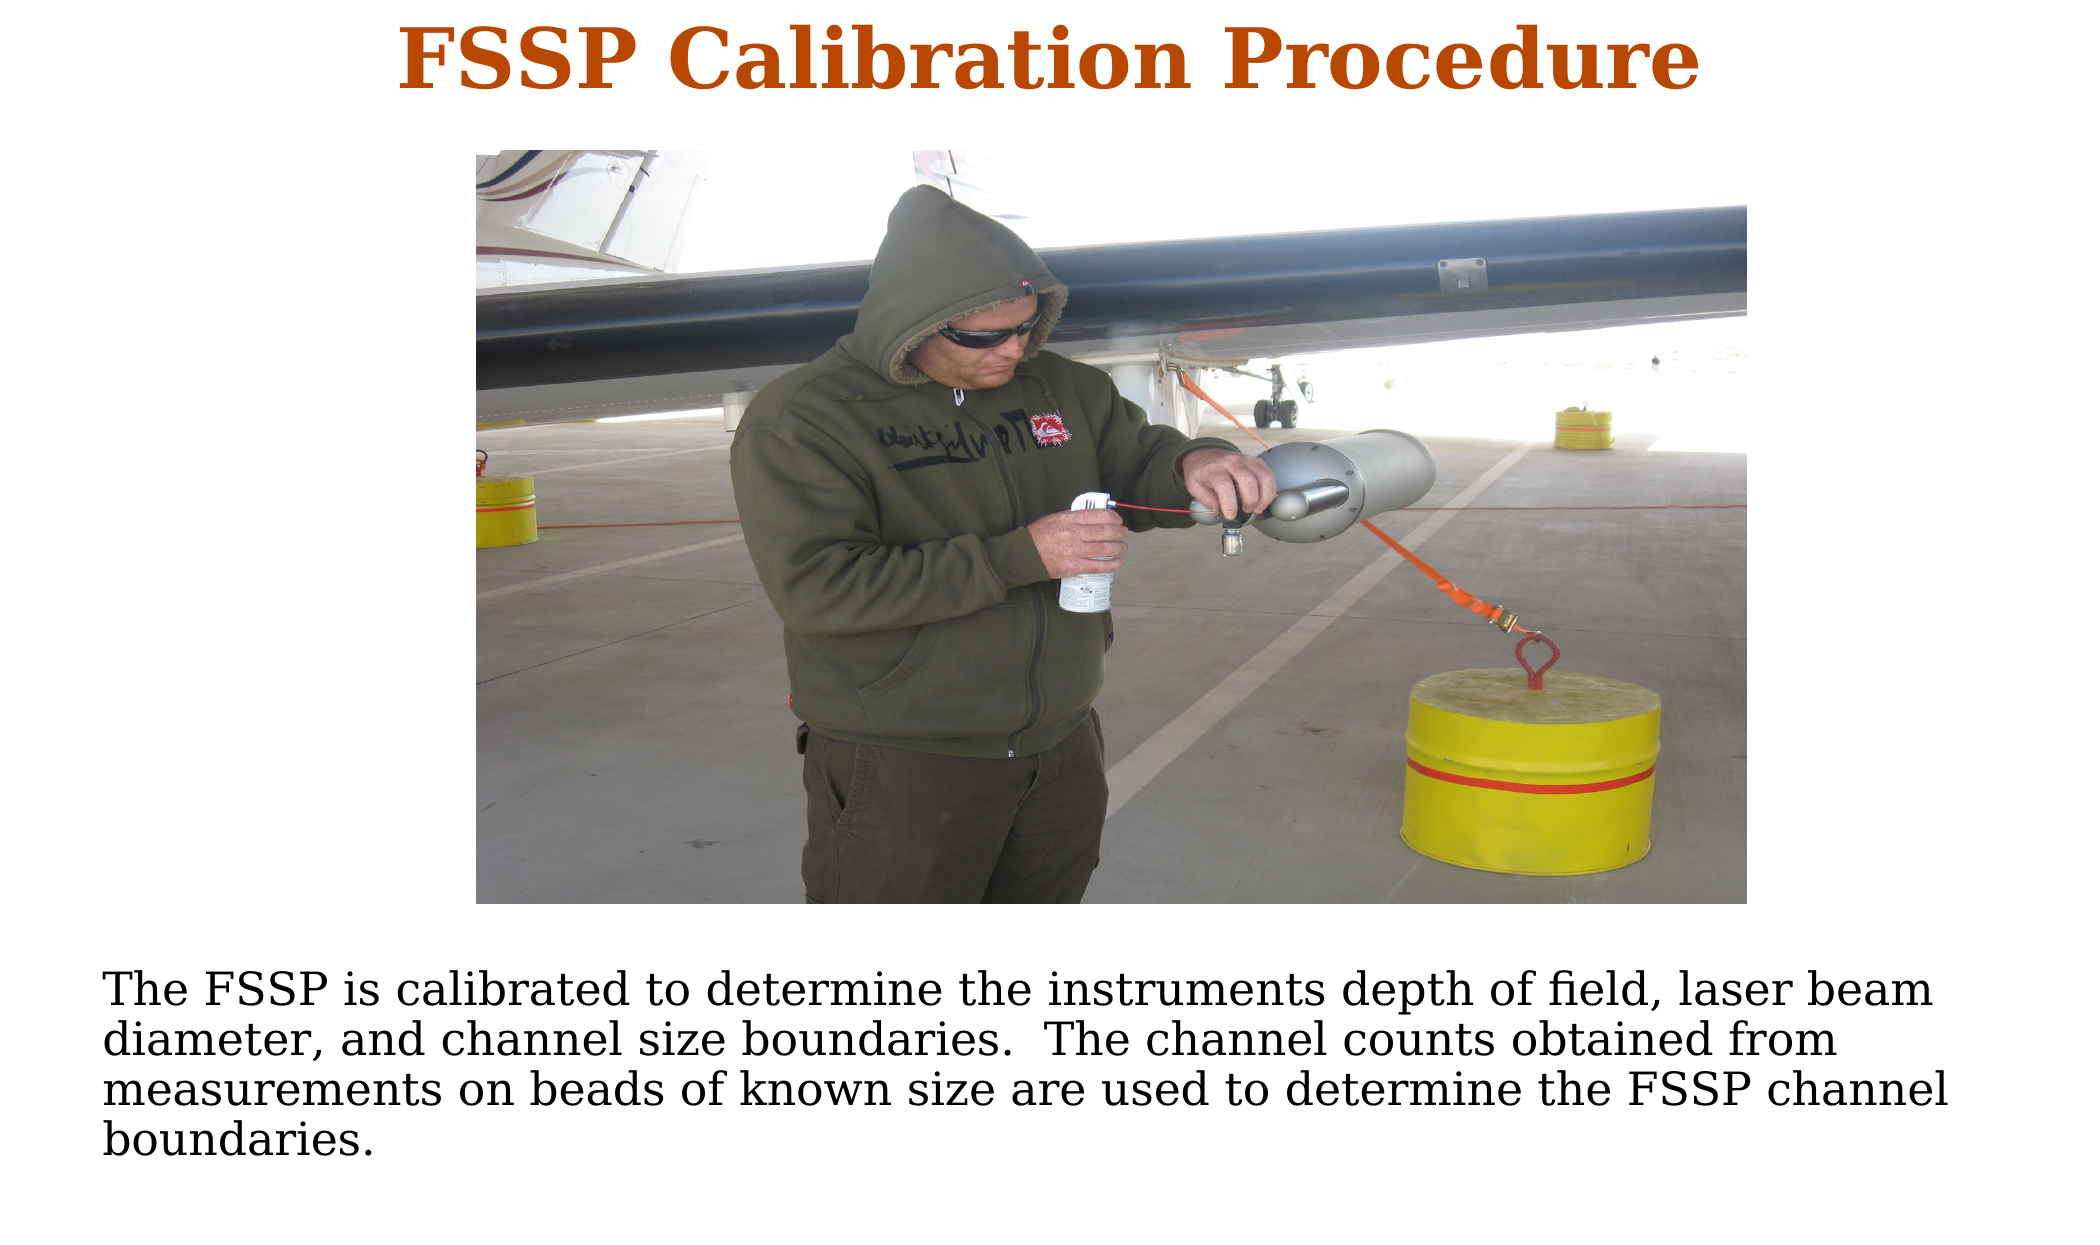

FSSP Calibration Procedure
The FSSP is calibrated to determine the instruments depth of field, laser beam diameter, and channel size boundaries. The channel counts obtained from measurements on beads of known size are used to determine the FSSP channel boundaries.